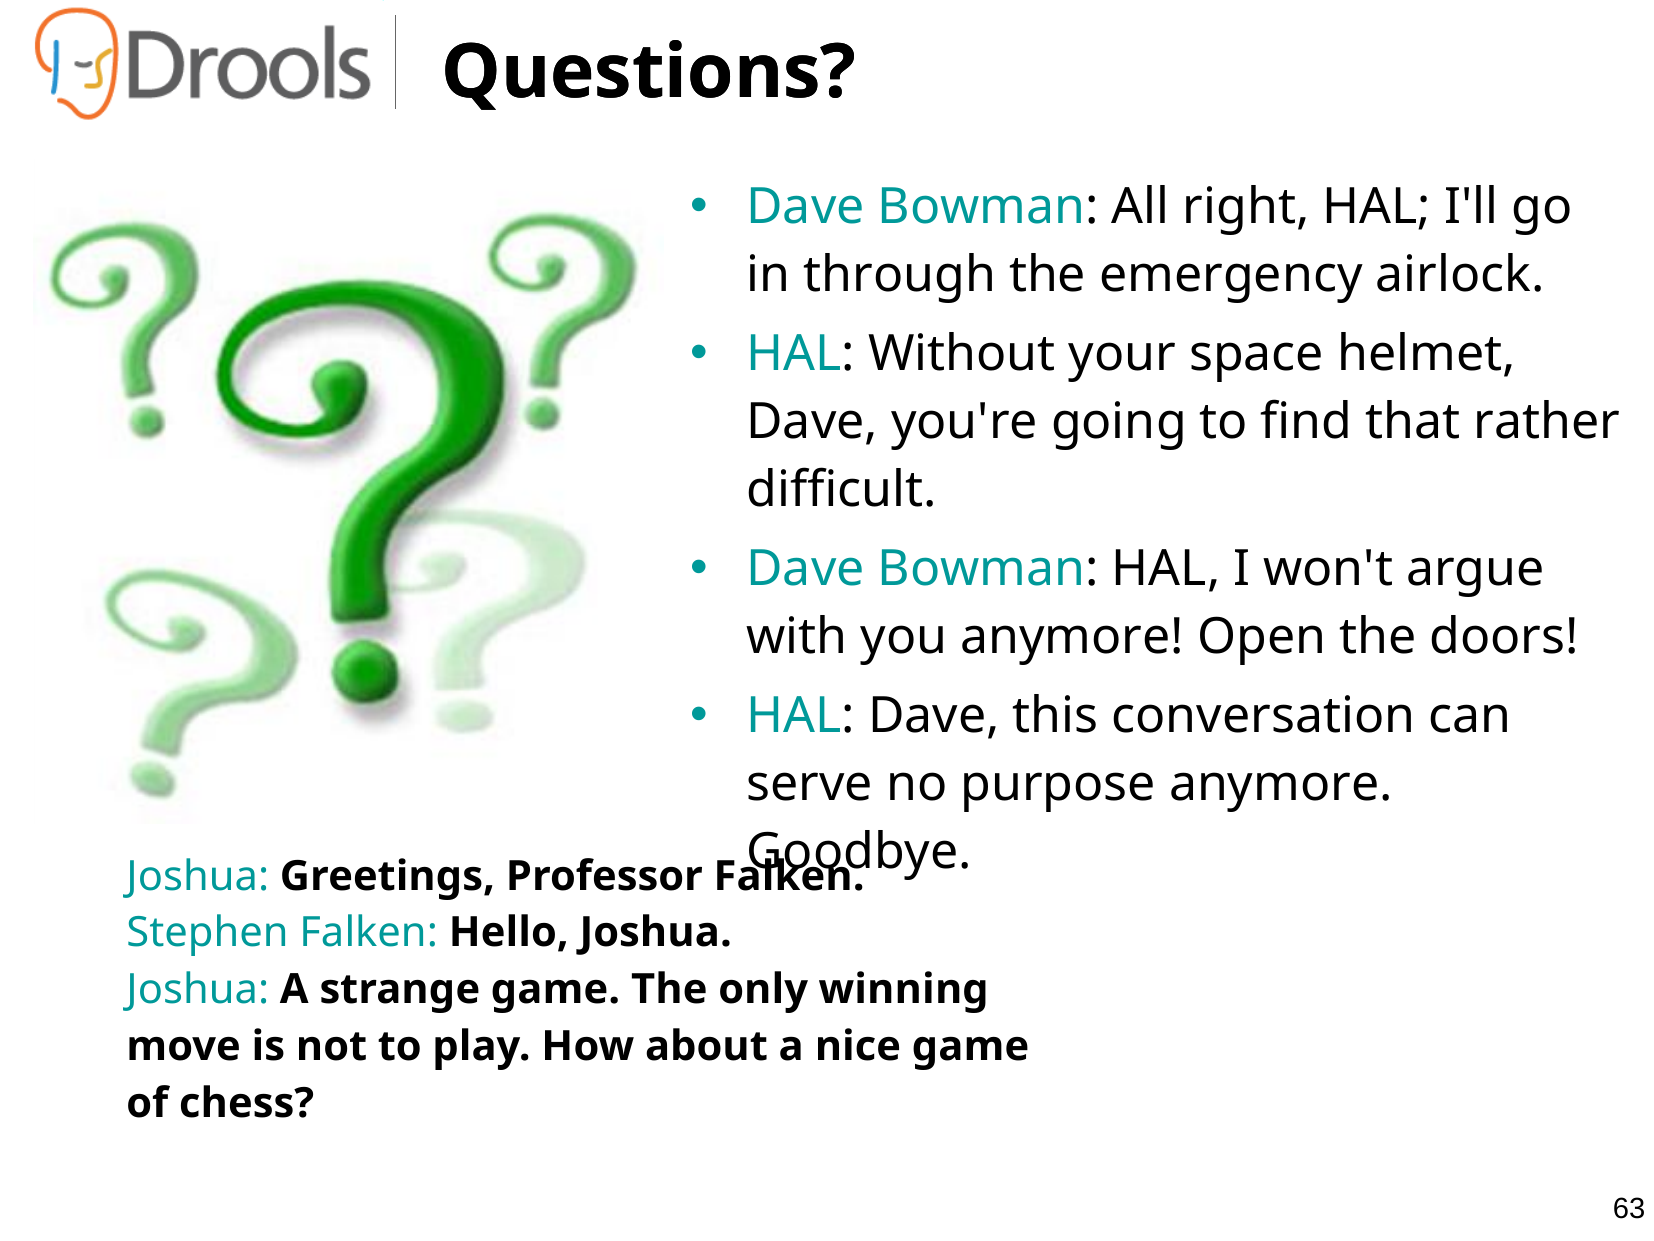

# Questions?
Questions?
Dave Bowman: All right, HAL; I'll go in through the emergency airlock.
HAL: Without your space helmet, Dave, you're going to find that rather difficult.
Dave Bowman: HAL, I won't argue with you anymore! Open the doors!
HAL: Dave, this conversation can serve no purpose anymore. Goodbye.
Joshua: Greetings, Professor Falken.
Stephen Falken: Hello, Joshua.
Joshua: A strange game. The only winning move is not to play. How about a nice game of chess?